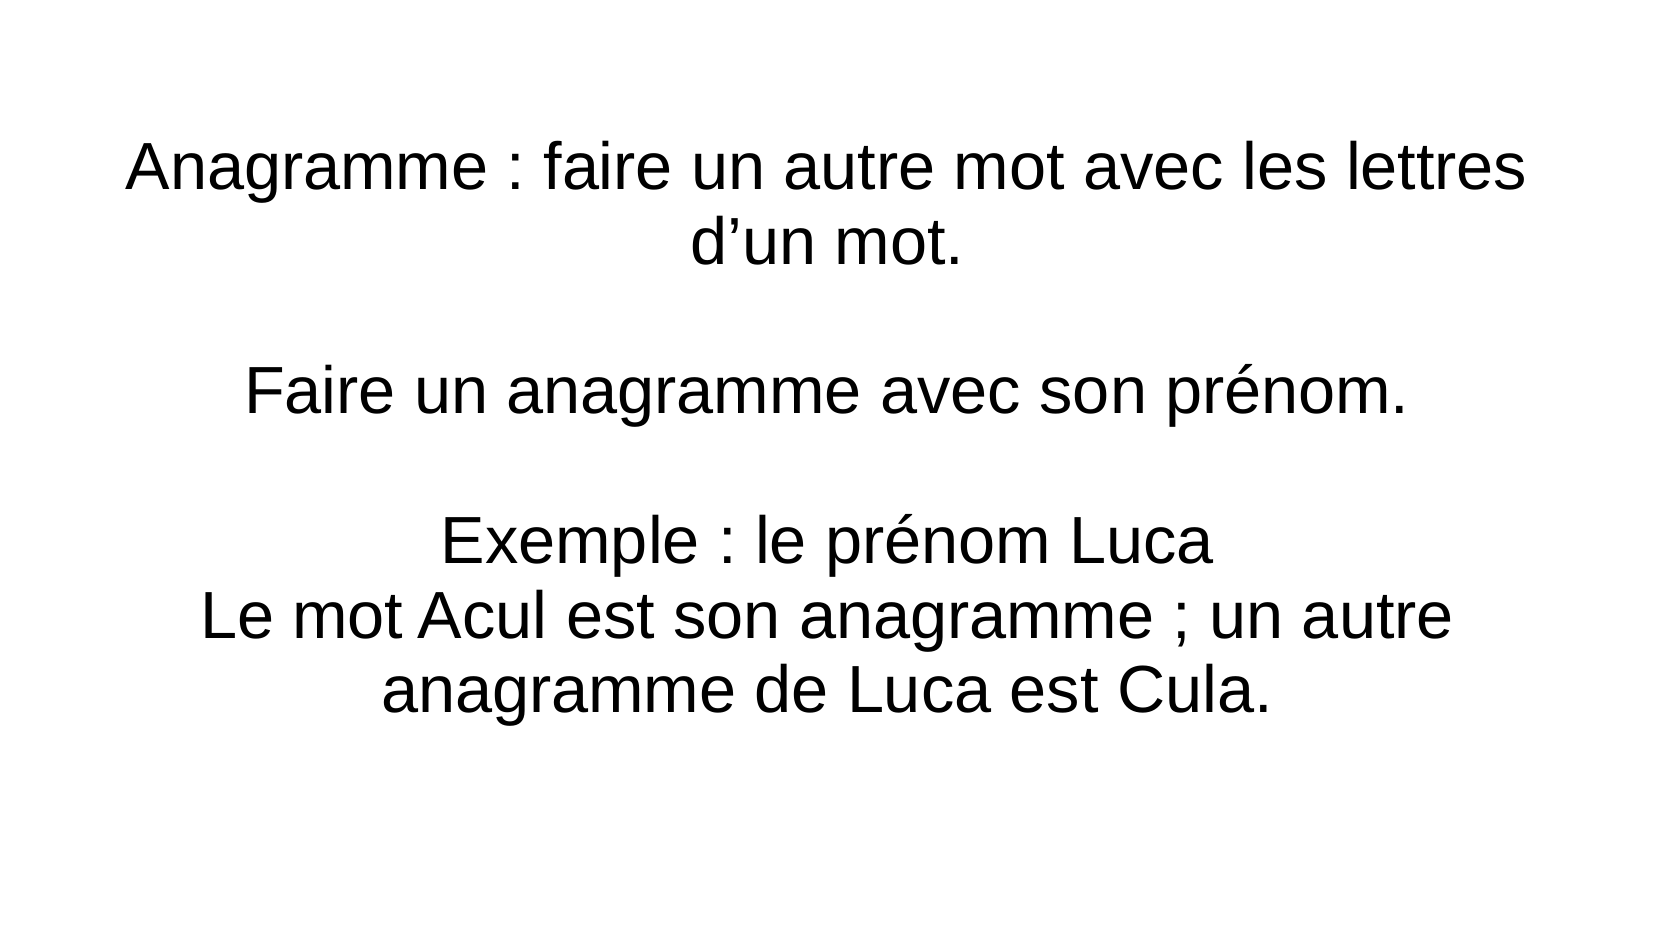

# Anagramme : faire un autre mot avec les lettres d’un mot.
Faire un anagramme avec son prénom.
Exemple : le prénom Luca
Le mot Acul est son anagramme ; un autre anagramme de Luca est Cula.